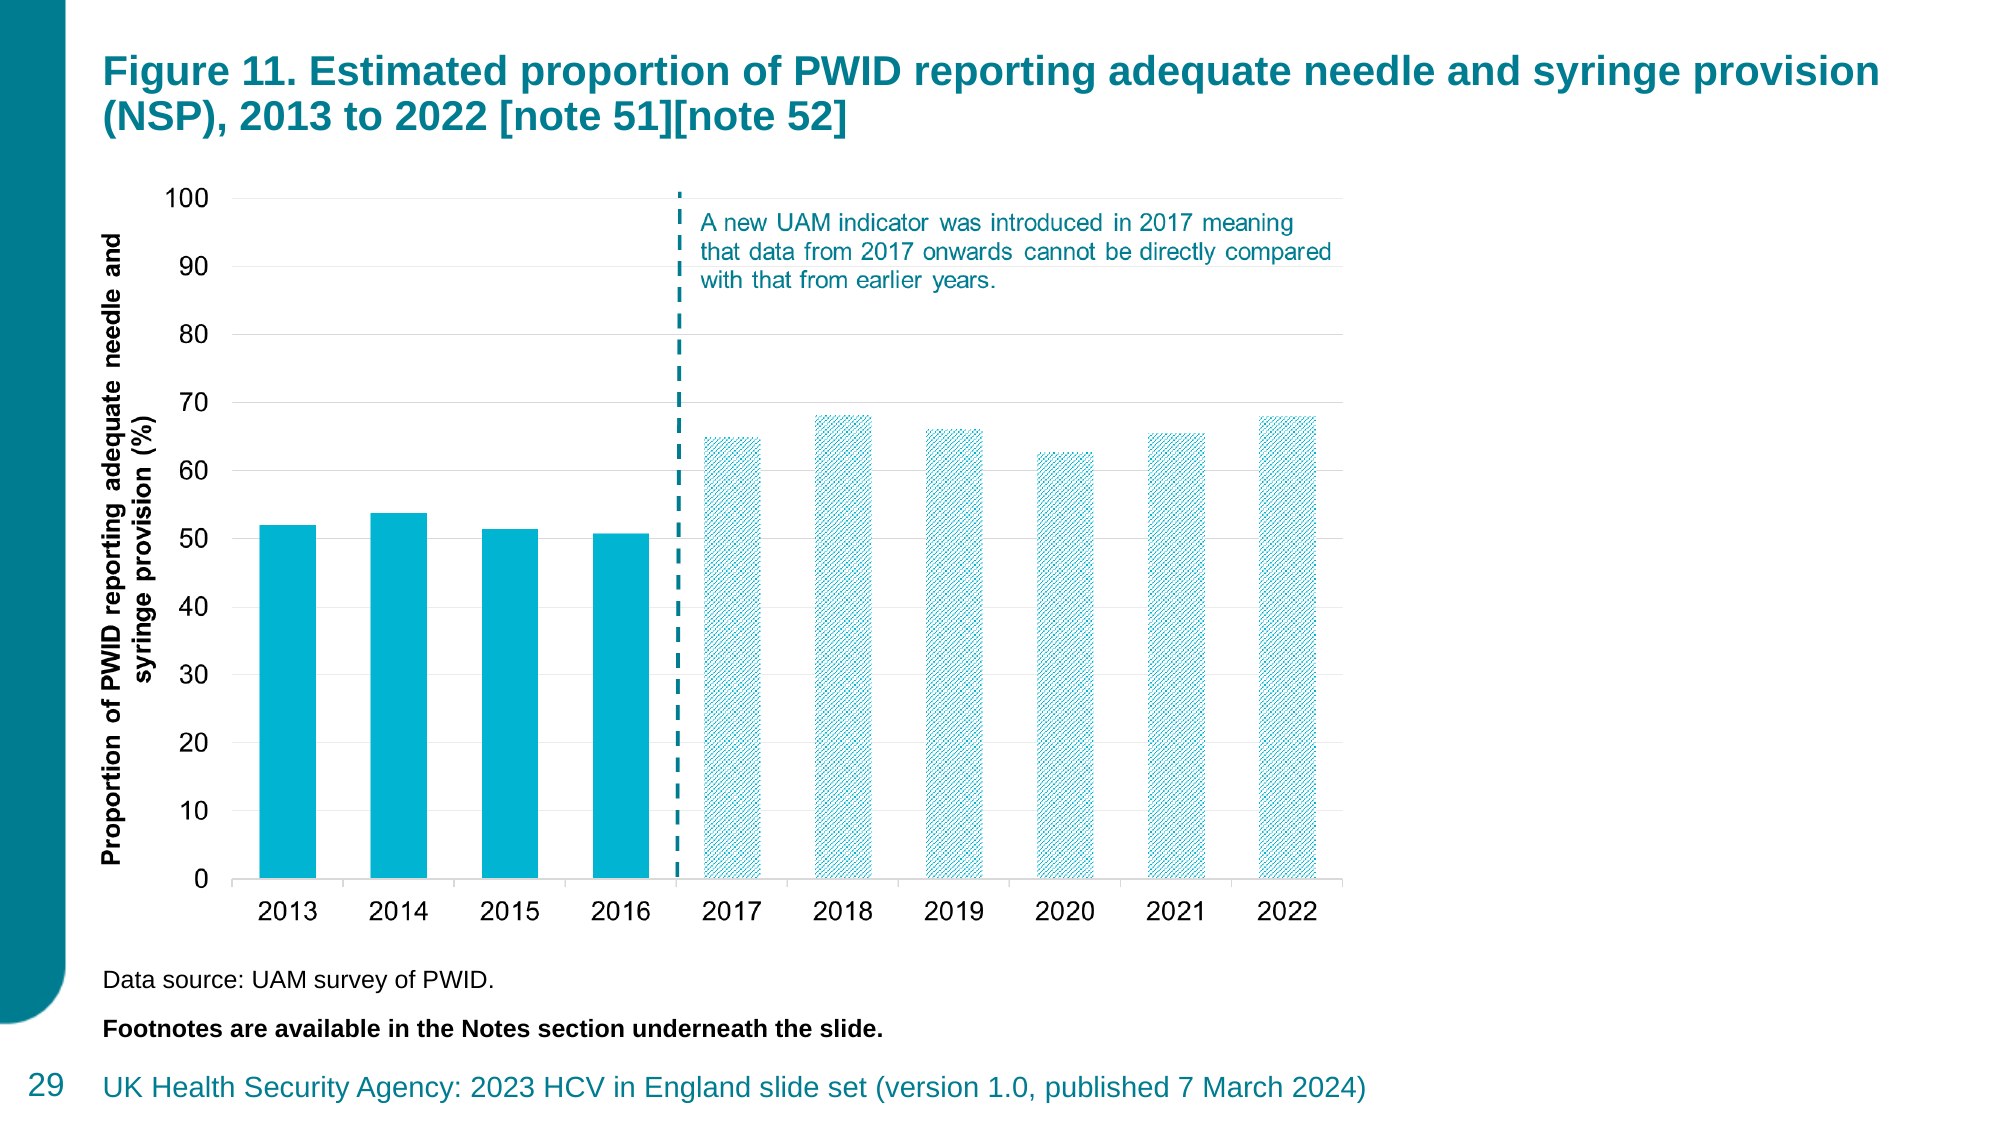

# Figure 11. Estimated proportion of PWID reporting adequate needle and syringe provision (NSP), 2013 to 2022 [note 51][note 52]
Data source: UAM survey of PWID.
Footnotes are available in the Notes section underneath the slide.
28
UK Health Security Agency: 2023 HCV in England slide set (version 1.0, published 7 March 2024)